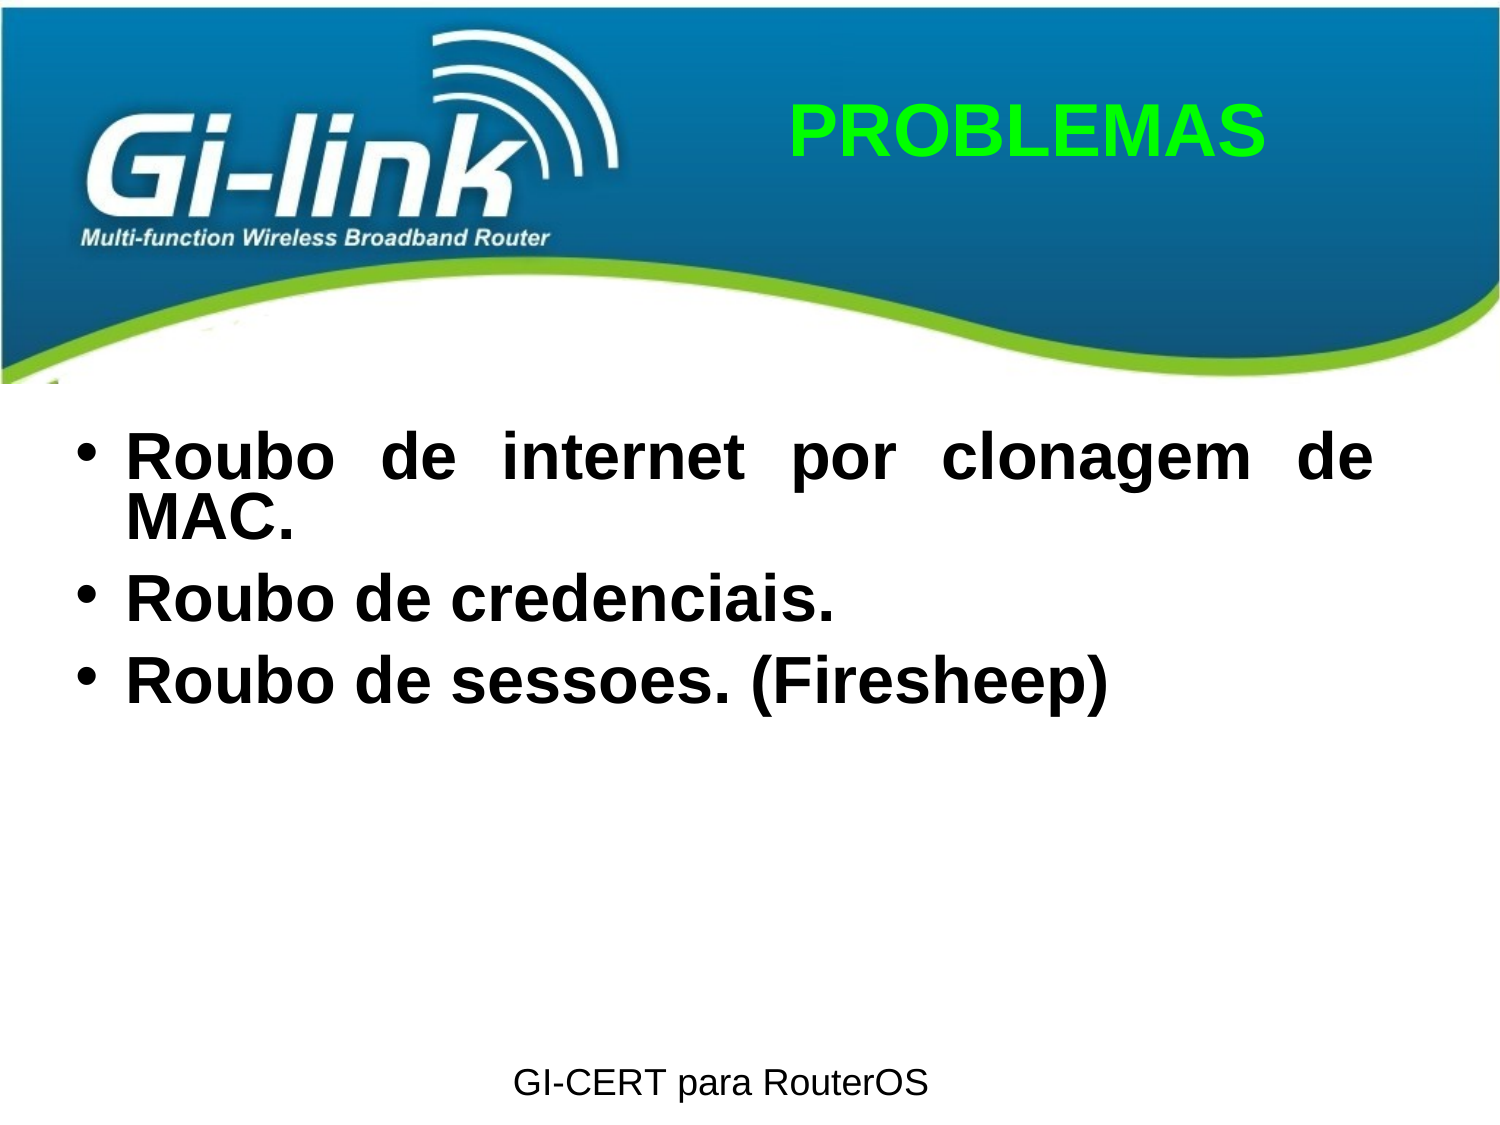

# PROBLEMAS
Roubo de internet por clonagem de MAC.
Roubo de credenciais.
Roubo de sessoes. (Firesheep)